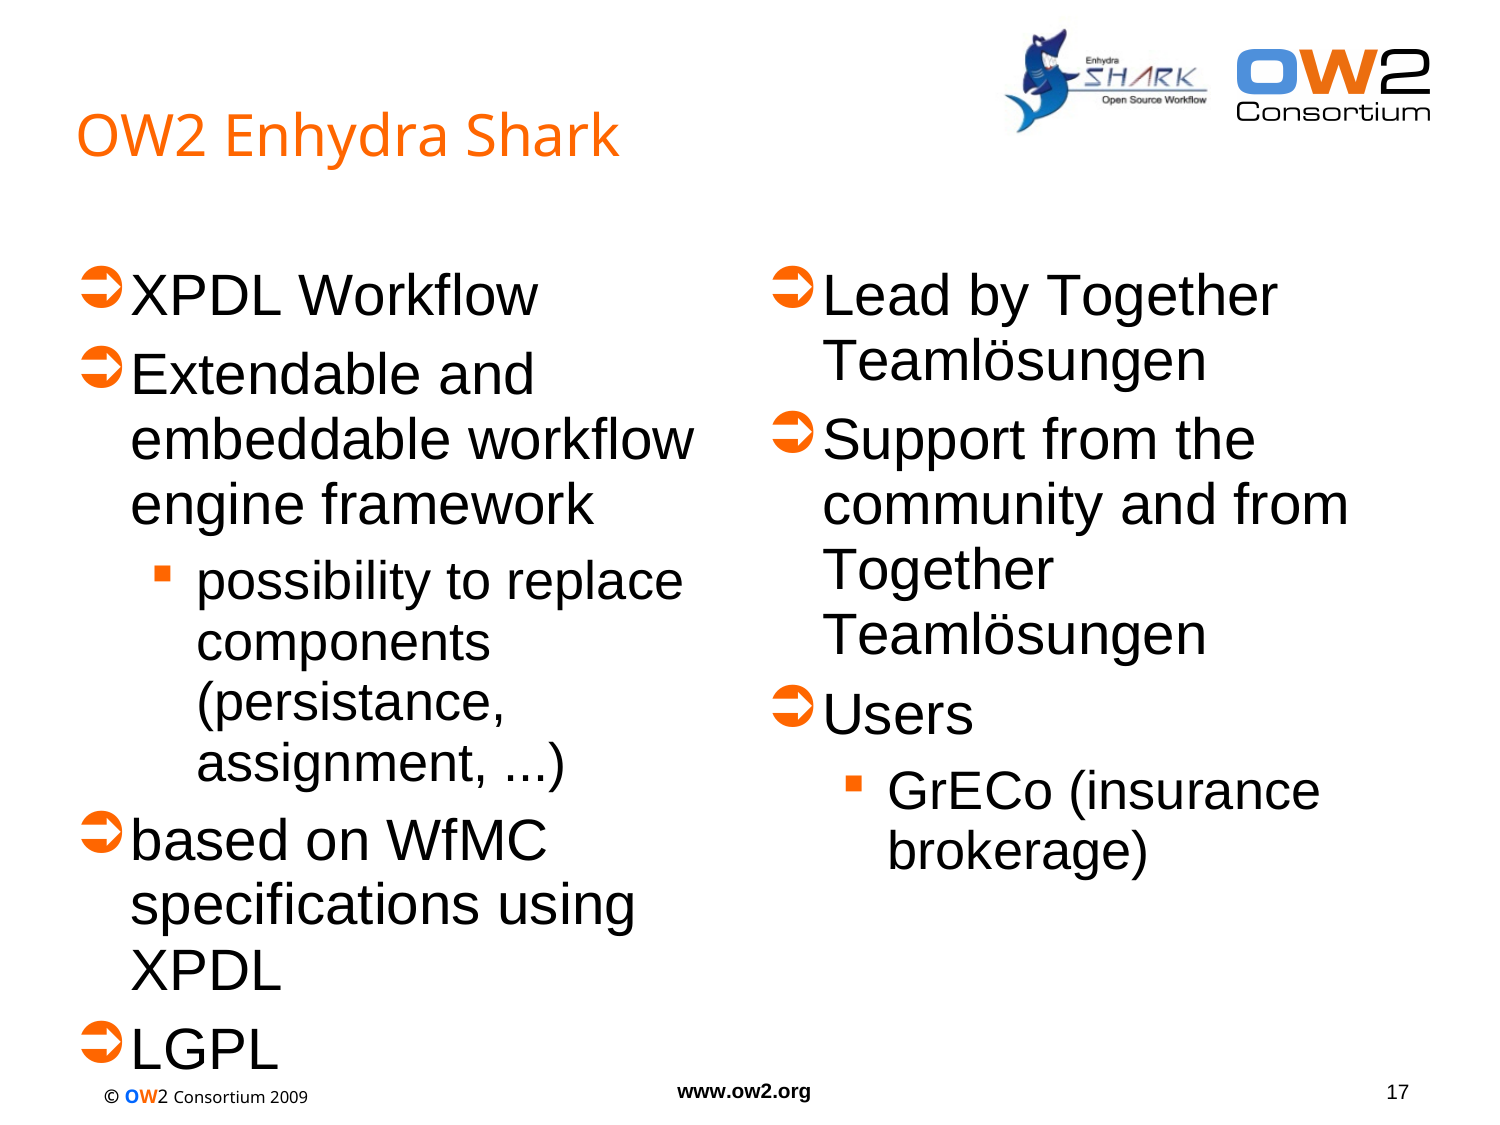

# OW2 Enhydra Shark
XPDL Workflow
Extendable and embeddable workflow engine framework
possibility to replace components (persistance, assignment, ...)
based on WfMC specifications using XPDL
LGPL
Lead by Together Teamlösungen
Support from the community and from Together Teamlösungen
Users
GrECo (insurance brokerage)
17